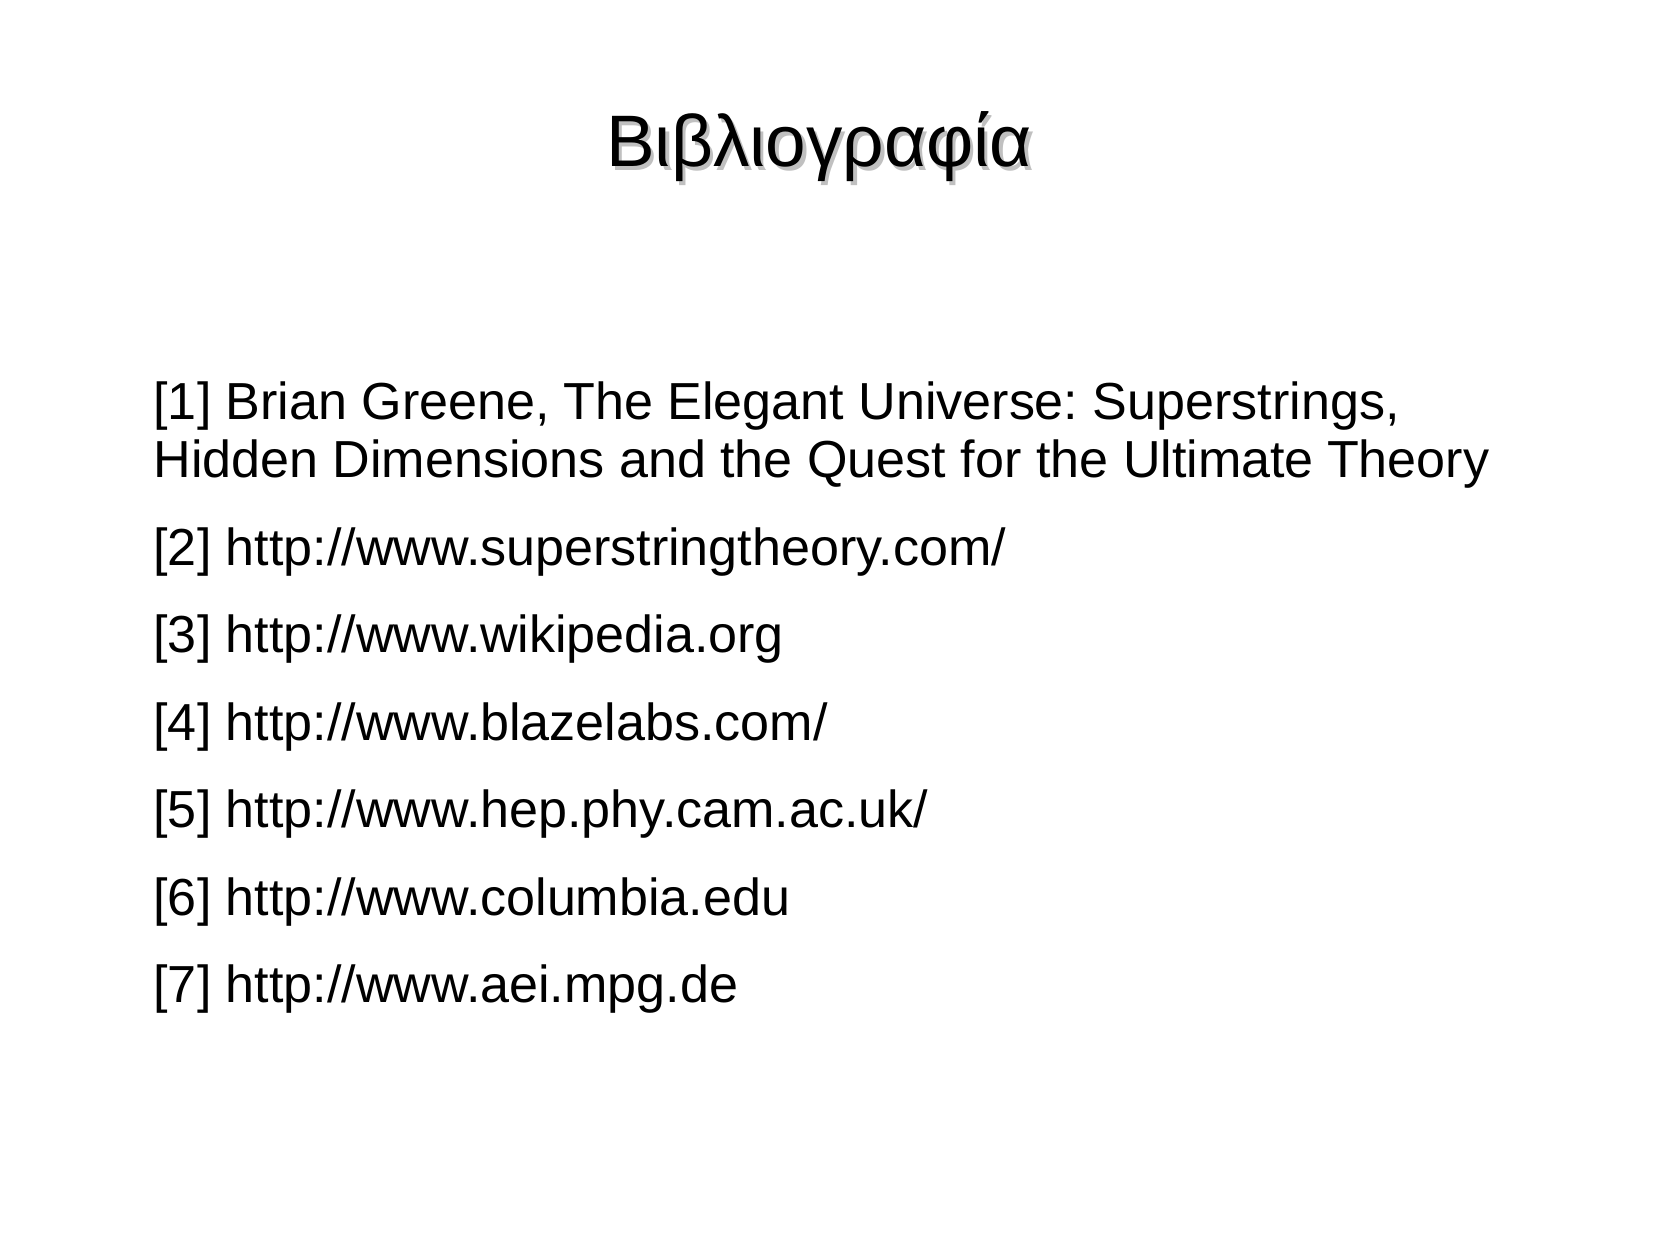

Βιβλιογραφία
# [1] Brian Greene, The Elegant Universe: Superstrings, Hidden Dimensions and the Quest for the Ultimate Theory
[2] http://www.superstringtheory.com/
[3] http://www.wikipedia.org
[4] http://www.blazelabs.com/
[5] http://www.hep.phy.cam.ac.uk/
[6] http://www.columbia.edu
[7] http://www.aei.mpg.de